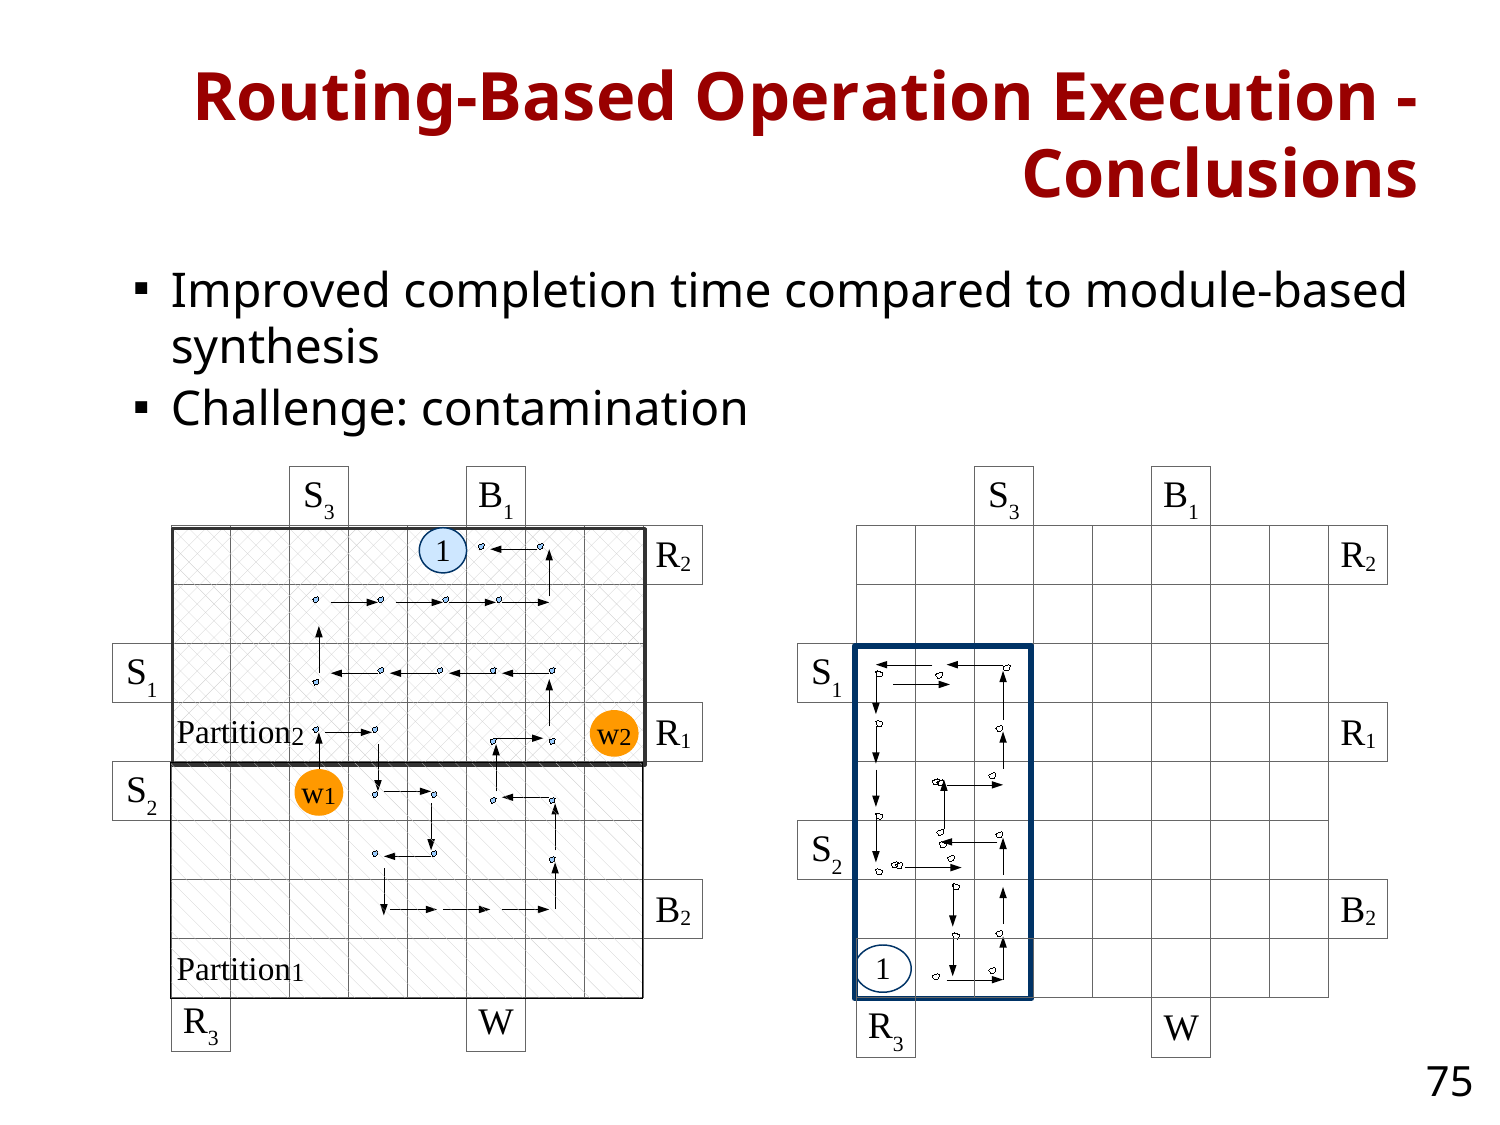

# Routing-Based Operation Execution - Conclusions
Improved completion time compared to module-based synthesis
Challenge: contamination
S3
B1
R2
S1
R1
S2
B2
R3
W
S3
B1
R2
S1
R1
S2
B2
1
1
Partition2
w2
w1
R3
W
Partition1